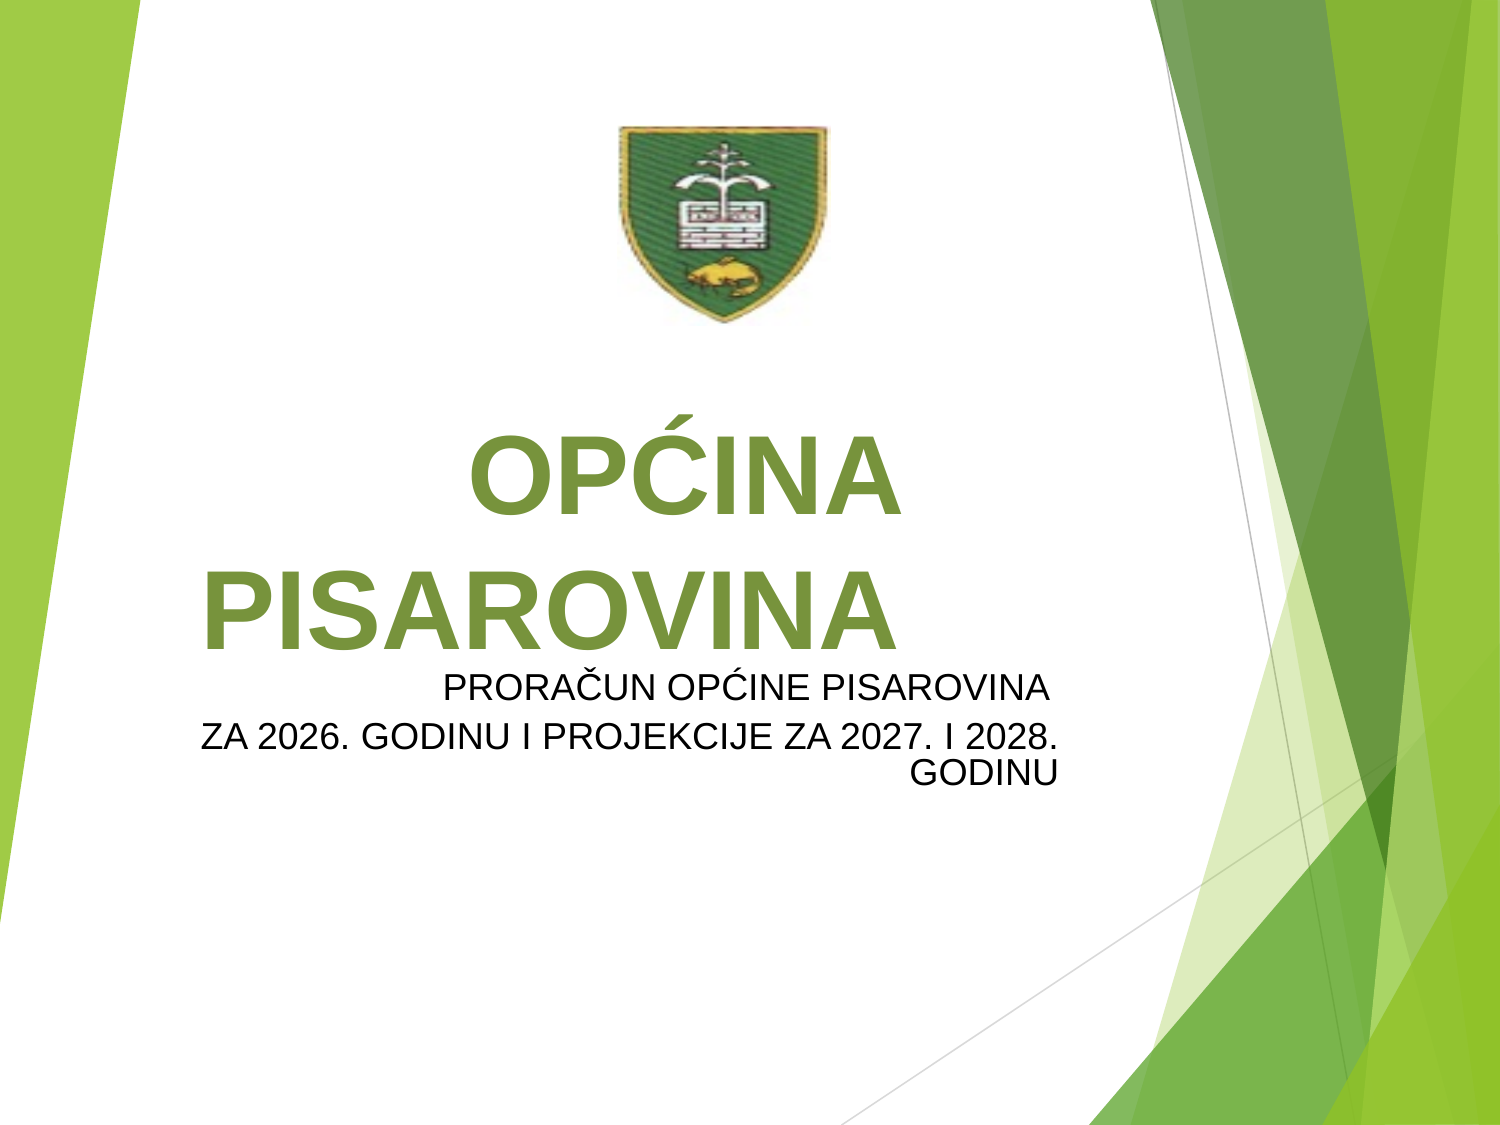

# OPĆINA PISAROVINA
PRORAČUN OPĆINE PISAROVINA
ZA 2026. GODINU I PROJEKCIJE ZA 2027. I 2028. GODINU